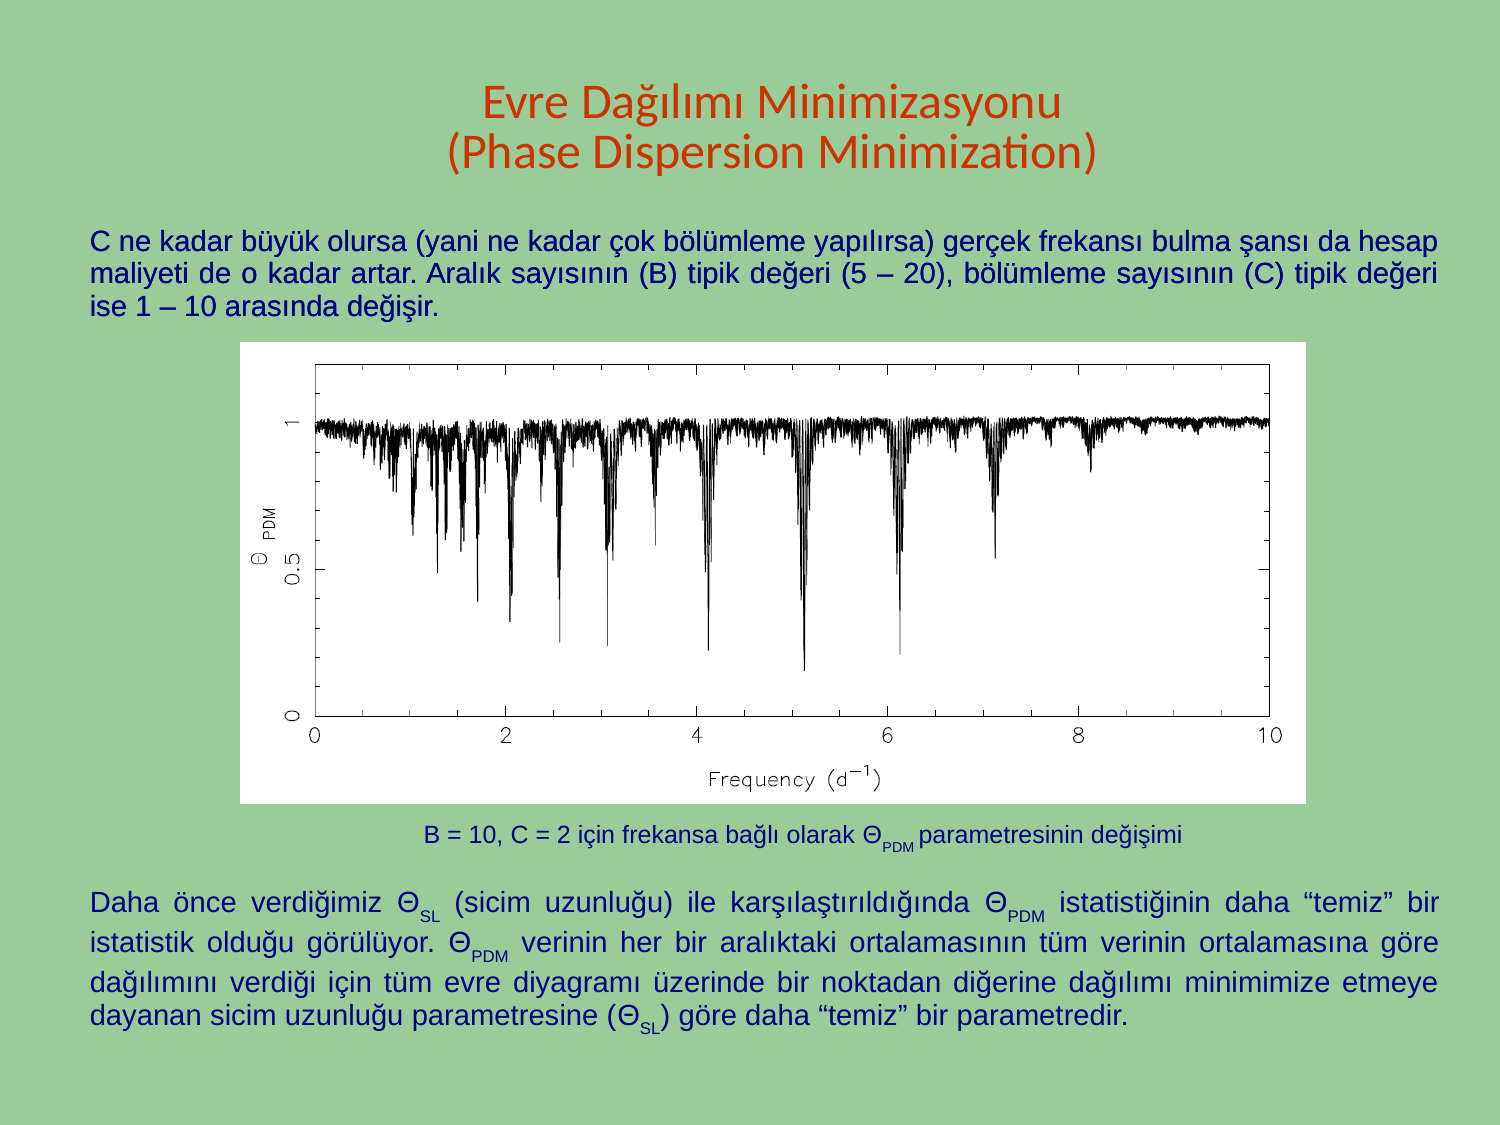

# Evre Dağılımı Minimizasyonu (Phase Dispersion Minimization)
C ne kadar büyük olursa (yani ne kadar çok bölümleme yapılırsa) gerçek frekansı bulma şansı da hesap maliyeti de o kadar artar. Aralık sayısının (B) tipik değeri (5 – 20), bölümleme sayısının (C) tipik değeri ise 1 – 10 arasında değişir.
C ne kadar büyük olursa (yani ne kadar çok bölümleme yapılırsa) gerçek frekansı bulma şansı da hesap maliyeti de o kadar artar. Aralık sayısının (B) tipik değeri (5 – 20), bölümleme sayısının (C) tipik değeri ise 1 – 10 arasında değişir.
B = 10, C = 2 için frekansa bağlı olarak ΘPDM parametresinin değişimi
Daha önce verdiğimiz ΘSL (sicim uzunluğu) ile karşılaştırıldığında ΘPDM istatistiğinin daha “temiz” bir istatistik olduğu görülüyor. ΘPDM verinin her bir aralıktaki ortalamasının tüm verinin ortalamasına göre dağılımını verdiği için tüm evre diyagramı üzerinde bir noktadan diğerine dağılımı minimimize etmeye dayanan sicim uzunluğu parametresine (ΘSL) göre daha “temiz” bir parametredir.